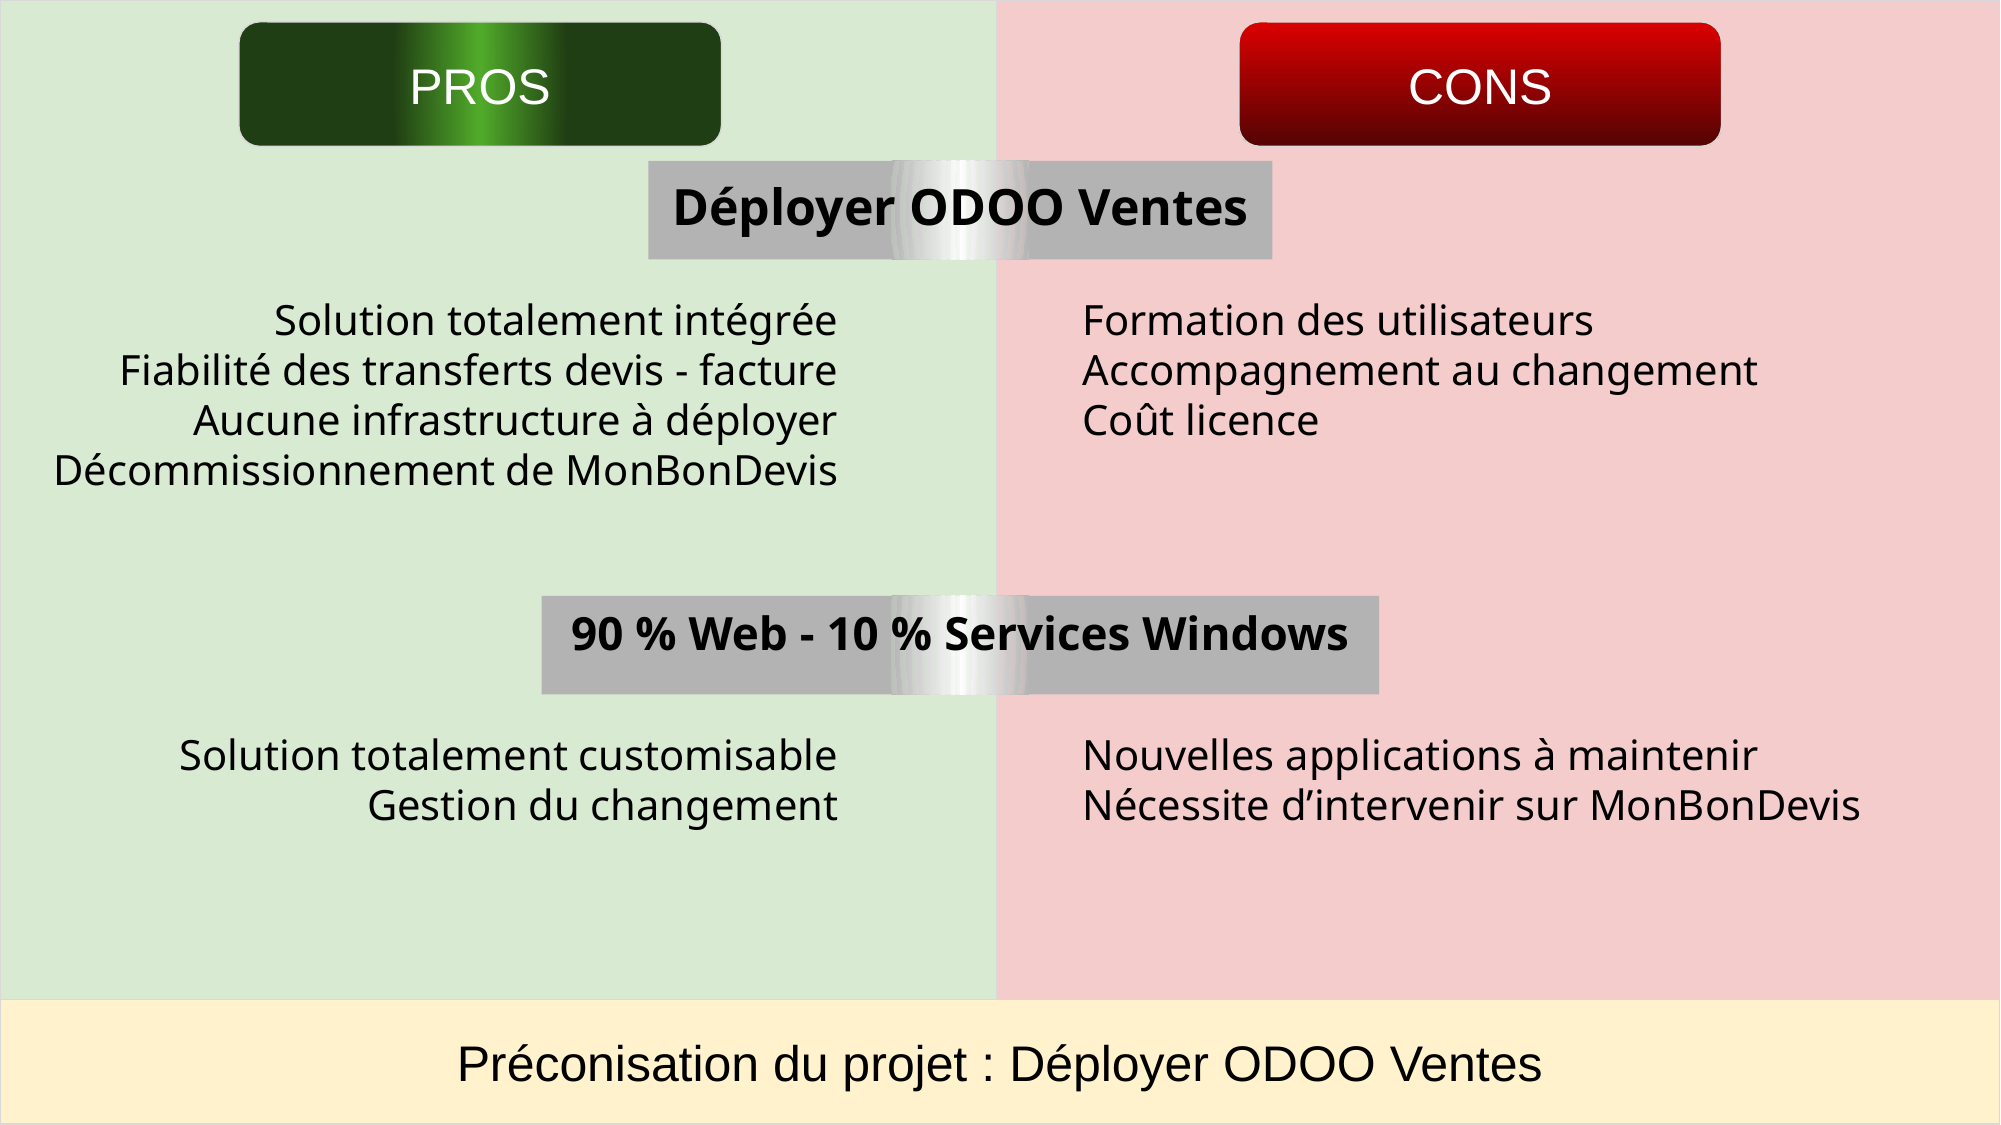

PROS
CONS
Déployer ODOO Ventes
Solution totalement intégrée
Fiabilité des transferts devis - facture
Aucune infrastructure à déployer
Décommissionnement de MonBonDevis
Formation des utilisateurs
Accompagnement au changement
Coût licence
90 % Web - 10 % Services Windows
Solution totalement customisable
Gestion du changement
Nouvelles applications à maintenir
Nécessite d’intervenir sur MonBonDevis
Préconisation du projet : Déployer ODOO Ventes